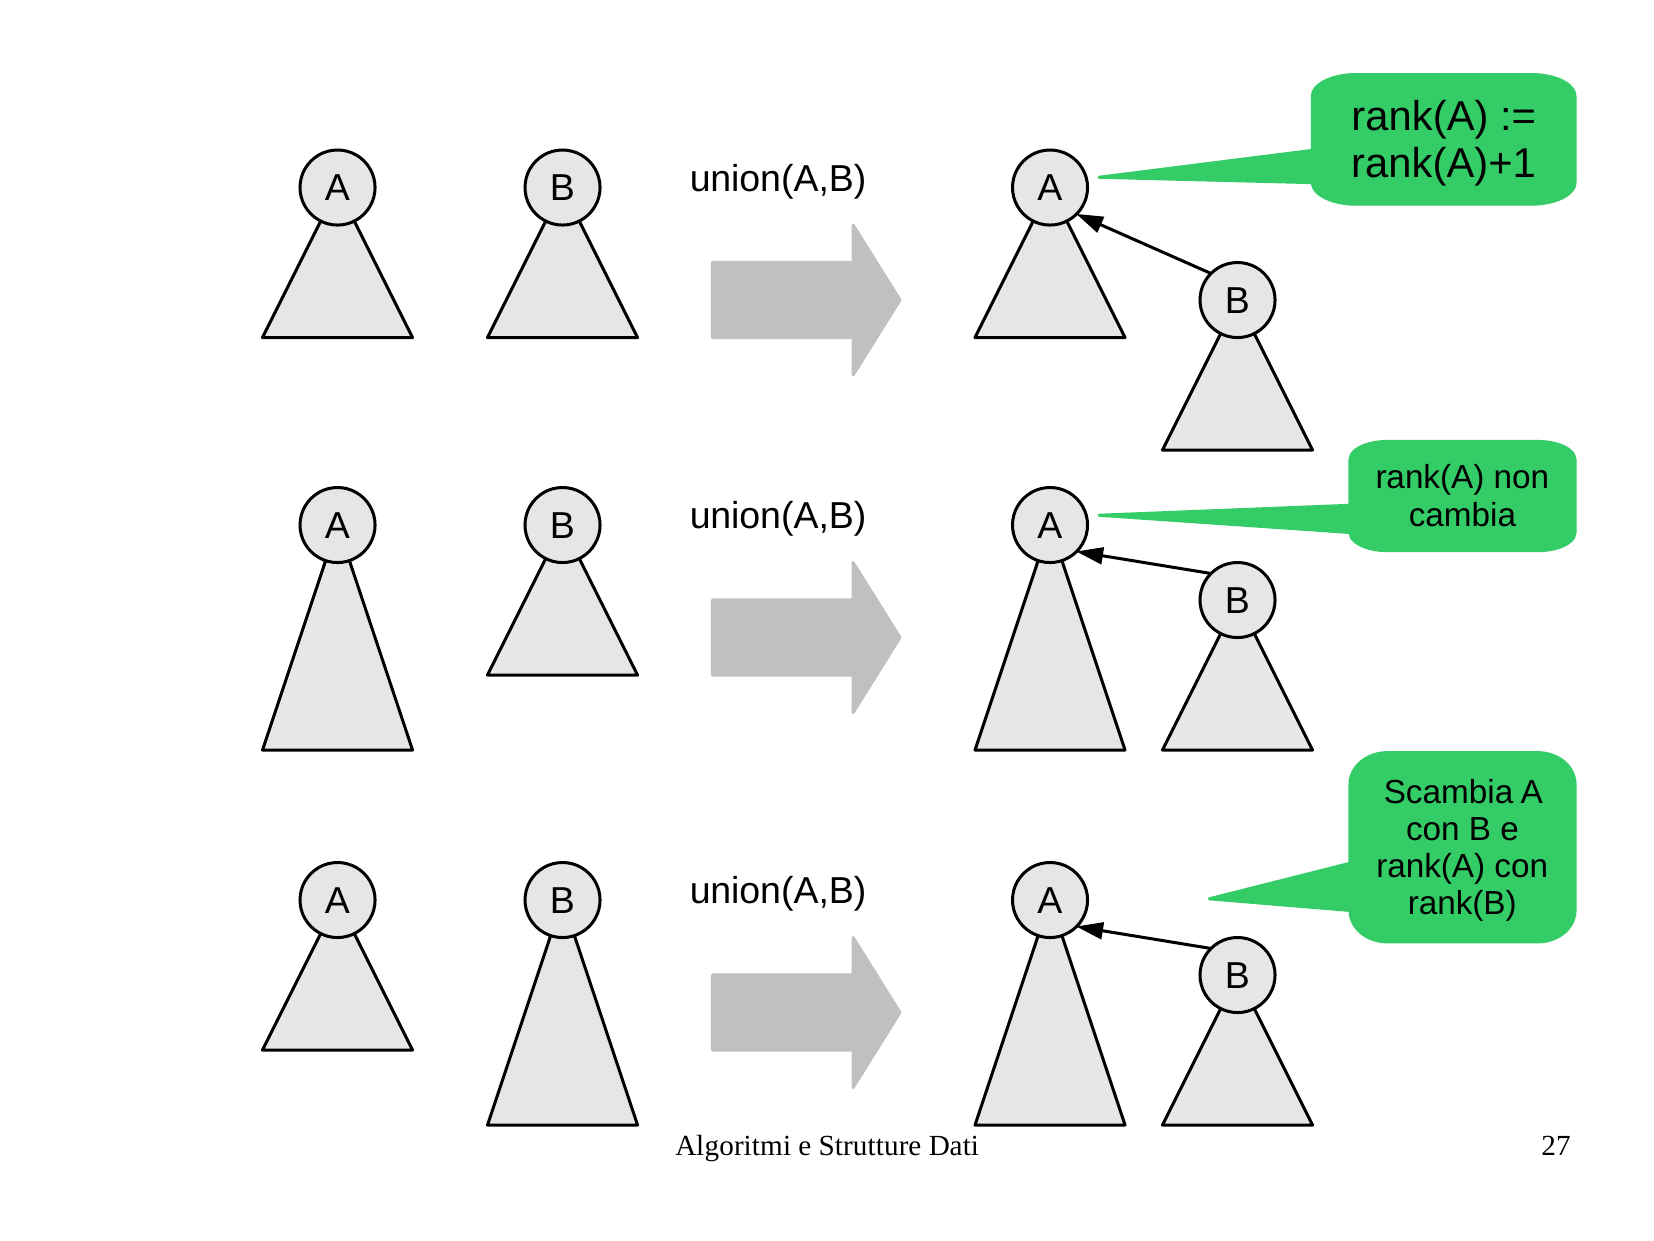

rank(A) := rank(A)+1
A
B
union(A,B)
A
B
rank(A) non cambia
A
B
union(A,B)
A
B
Scambia A con B e rank(A) con rank(B)
A
B
union(A,B)
A
B
Algoritmi e Strutture Dati
27